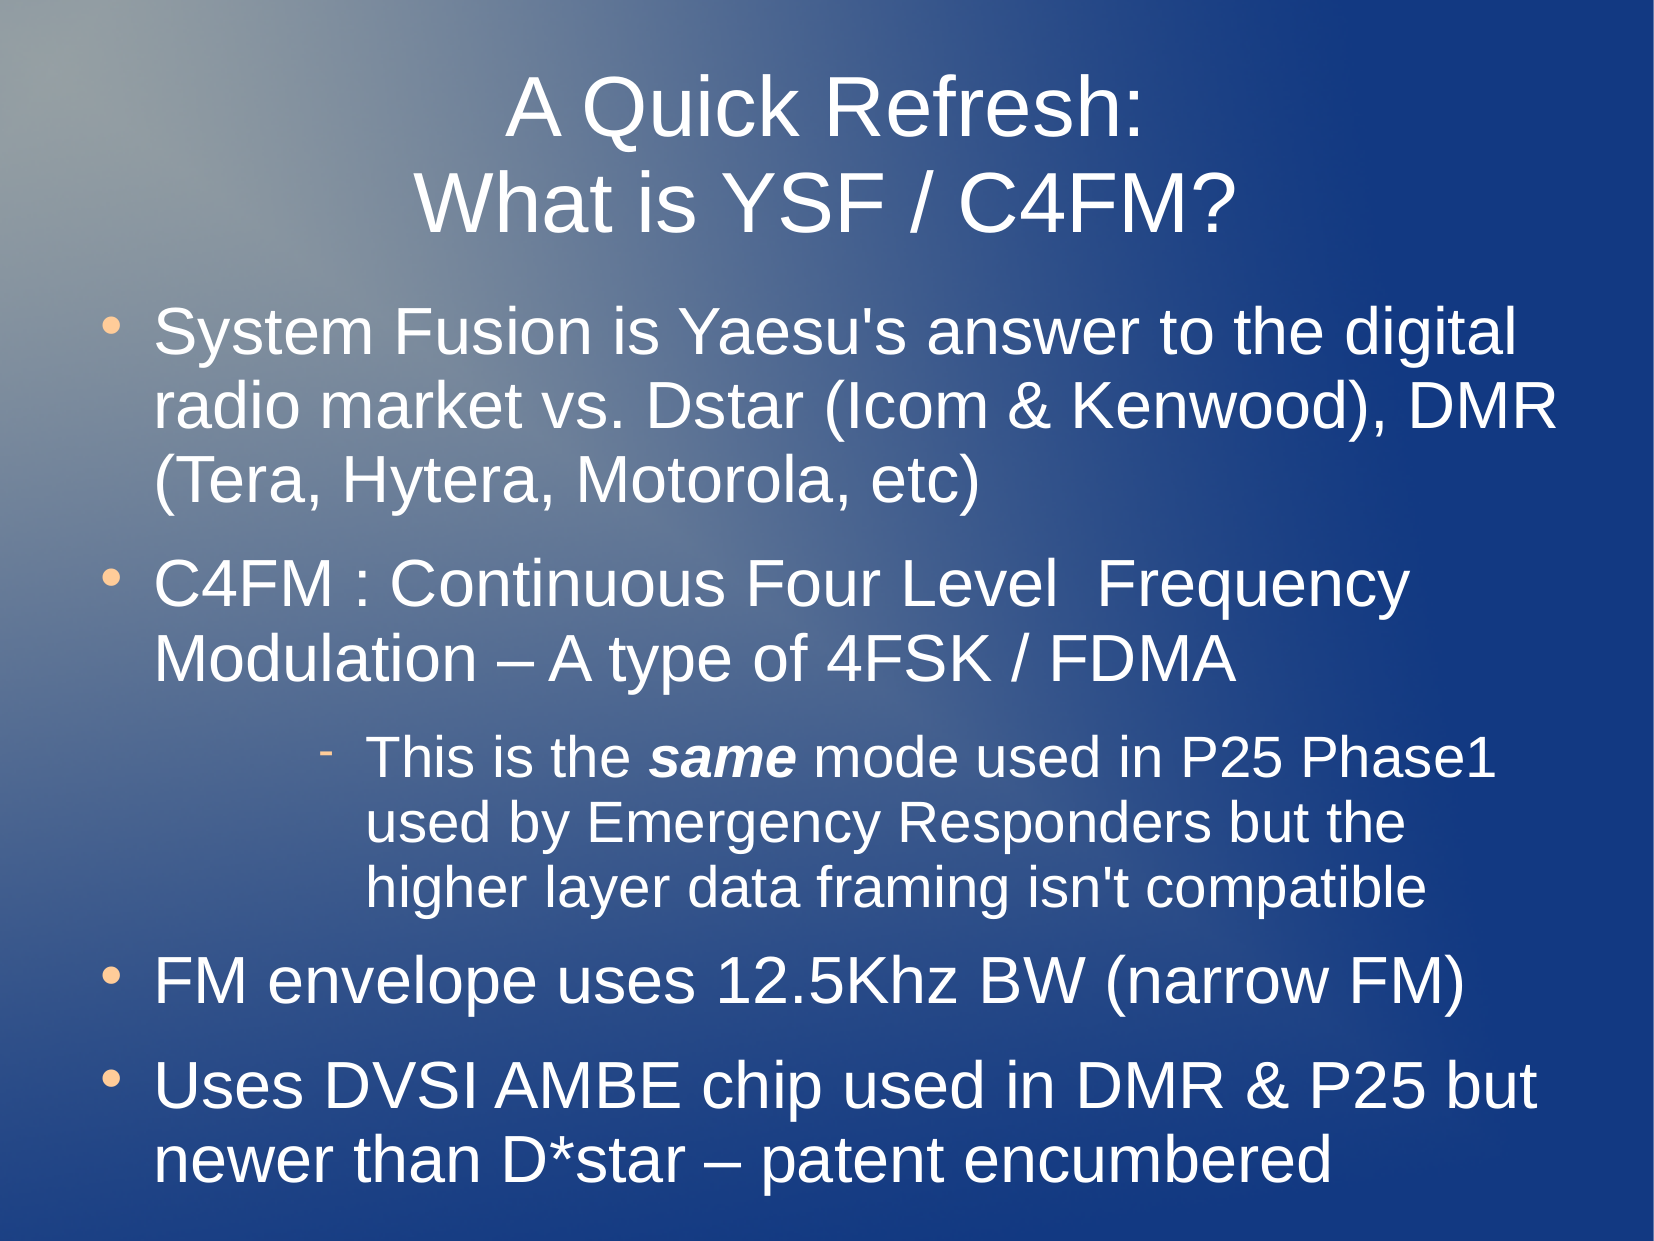

# A Quick Refresh: What is YSF / C4FM?
System Fusion is Yaesu's answer to the digital radio market vs. Dstar (Icom & Kenwood), DMR (Tera, Hytera, Motorola, etc)
C4FM : Continuous Four Level Frequency Modulation – A type of 4FSK / FDMA
This is the same mode used in P25 Phase1 used by Emergency Responders but the higher layer data framing isn't compatible
FM envelope uses 12.5Khz BW (narrow FM)
Uses DVSI AMBE chip used in DMR & P25 but newer than D*star – patent encumbered